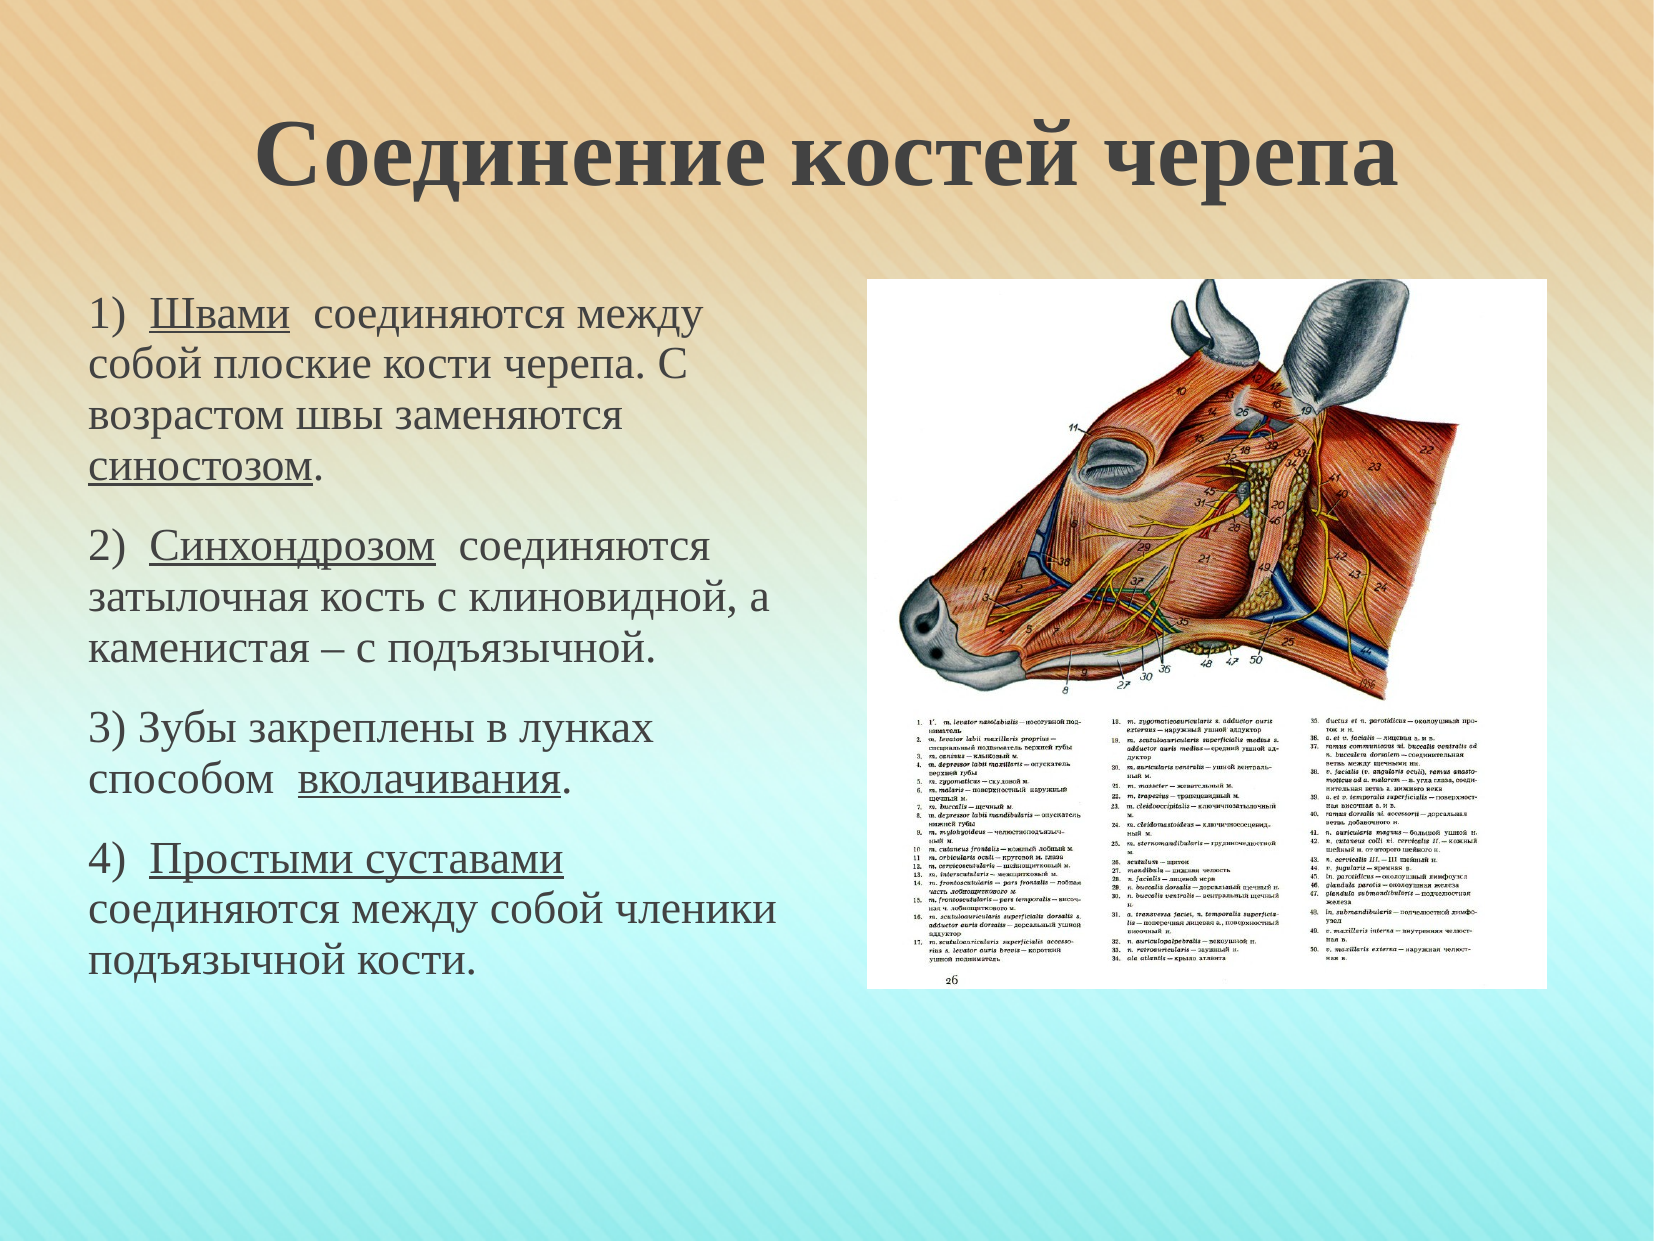

# Соединение костей черепа
1)  Швами  соединяются между собой плоские кости черепа. С возрастом швы заменяются  синостозом.
2)  Синхондрозом  соединяются затылочная кость с клиновидной, а каменистая – с подъязычной.
3) Зубы закреплены в лунках способом  вколачивания.
4)  Простыми суставами  соединяются между собой членики подъязычной кости.